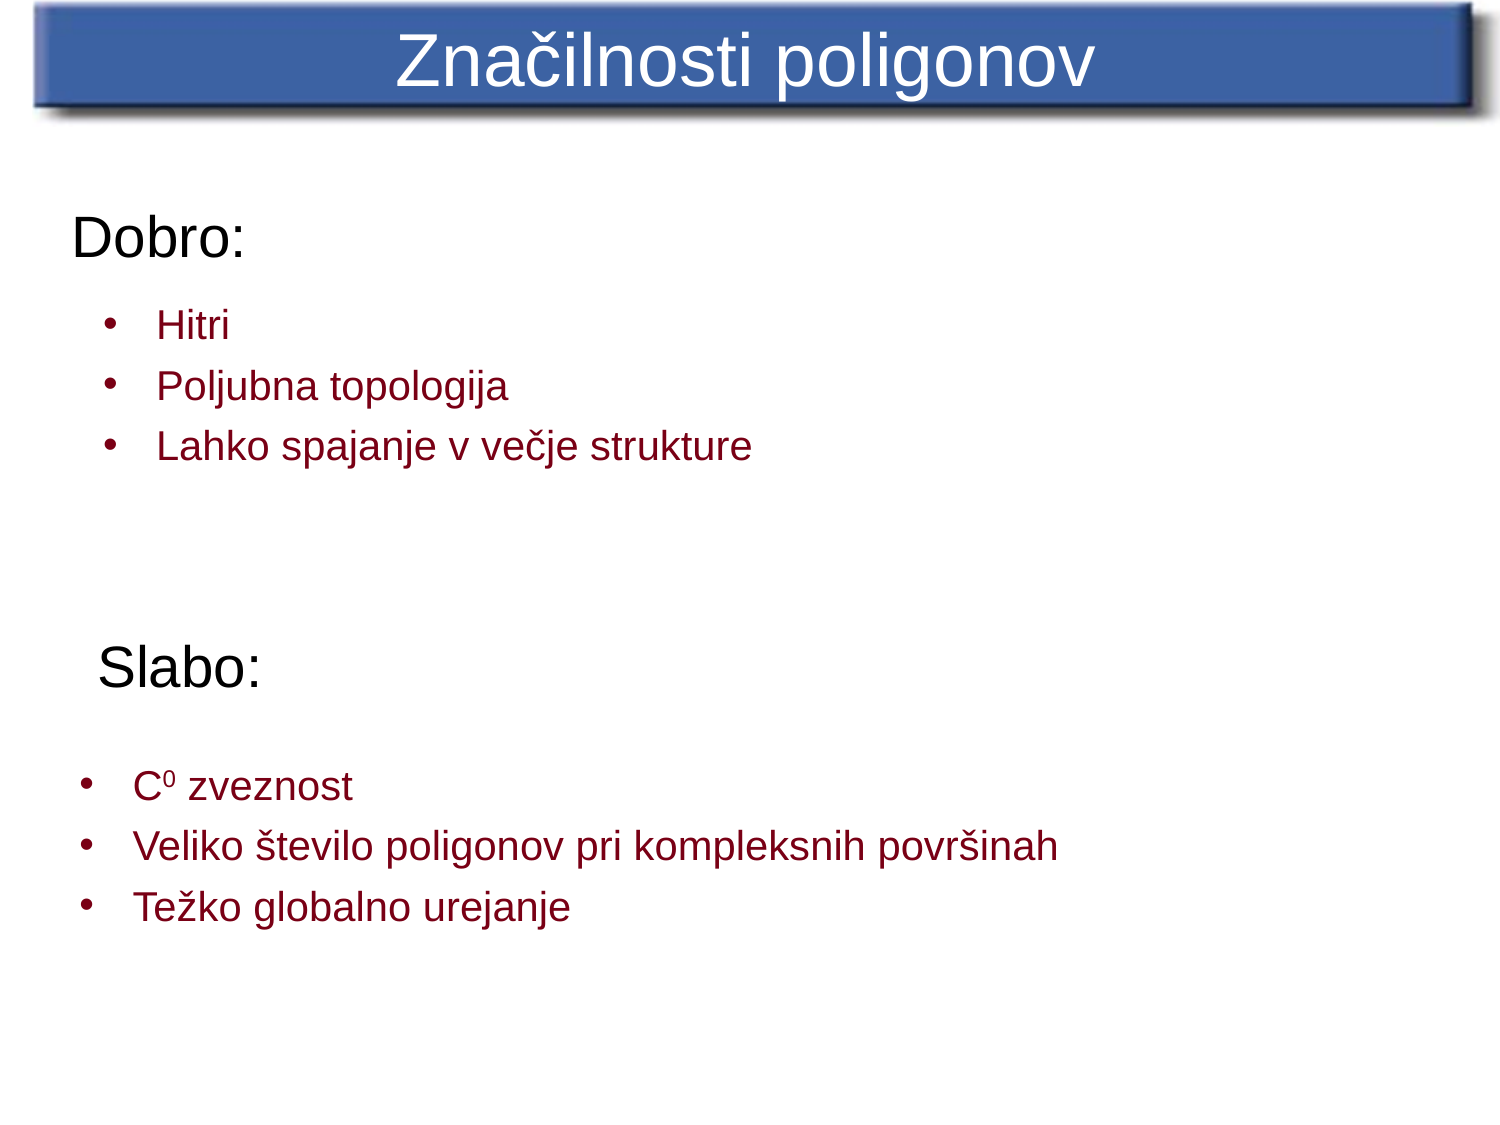

# Značilnosti poligonov
Dobro:
Hitri
Poljubna topologija
Lahko spajanje v večje strukture
Slabo:
C0 zveznost
Veliko število poligonov pri kompleksnih površinah
Težko globalno urejanje